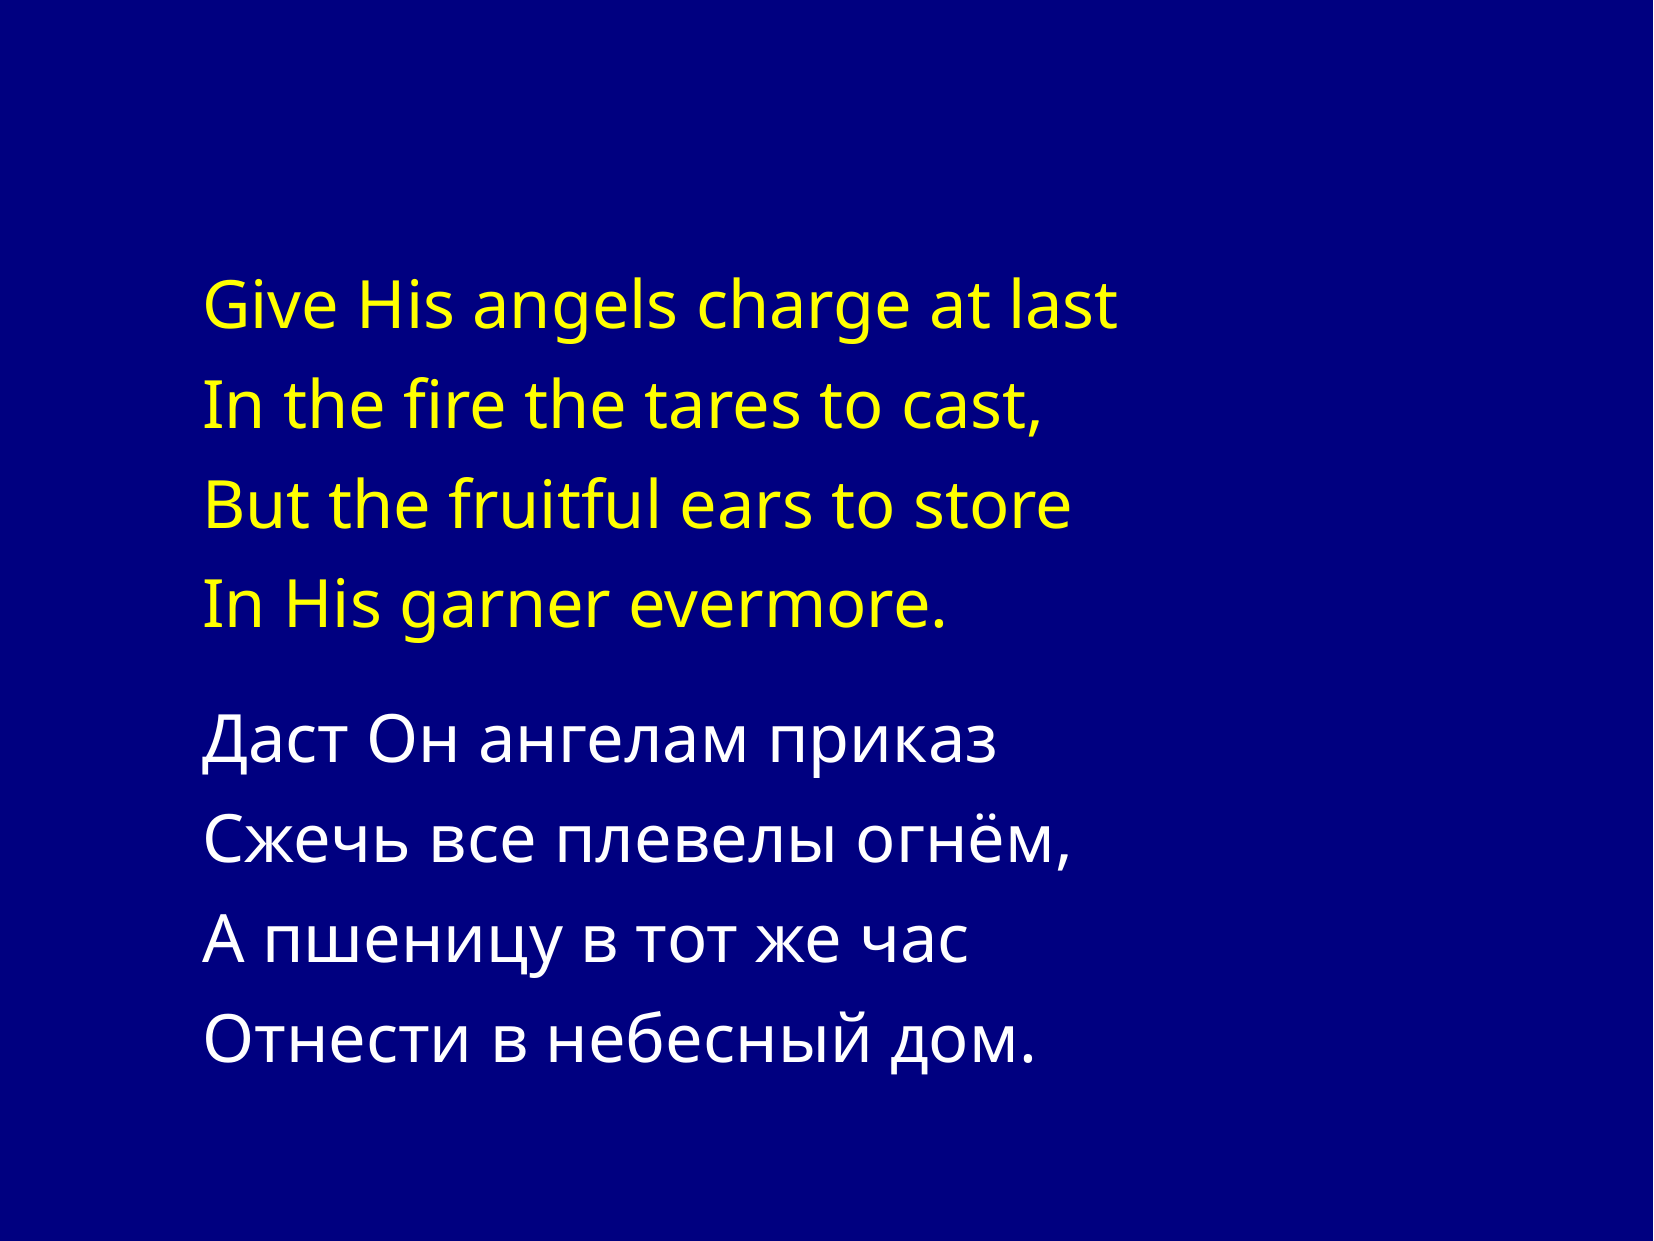

Give His angels charge at last
	In the fire the tares to cast,
	But the fruitful ears to store
	In His garner evermore.
	Даст Он ангелам приказ
	Сжечь все плевелы огнём,
	А пшеницу в тот же час
	Отнести в небесный дом.